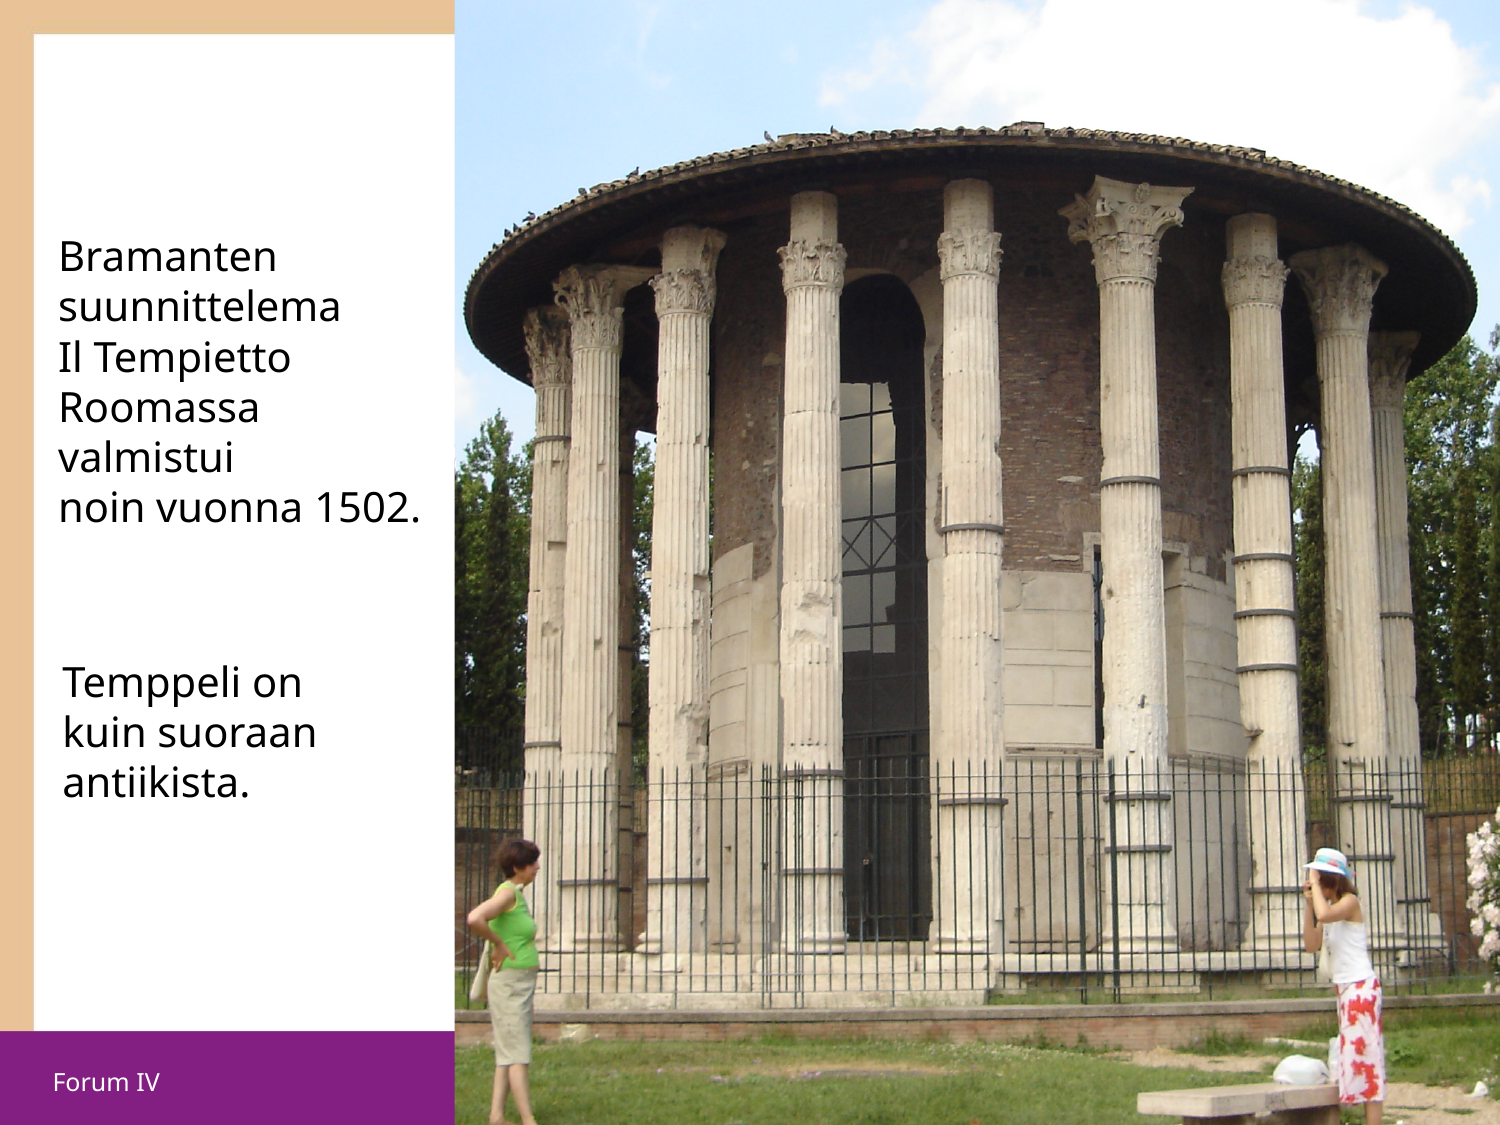

Bramanten
suunnittelema
Il Tempietto
Roomassa
valmistui
noin vuonna 1502.
Temppeli on
kuin suoraan
antiikista.